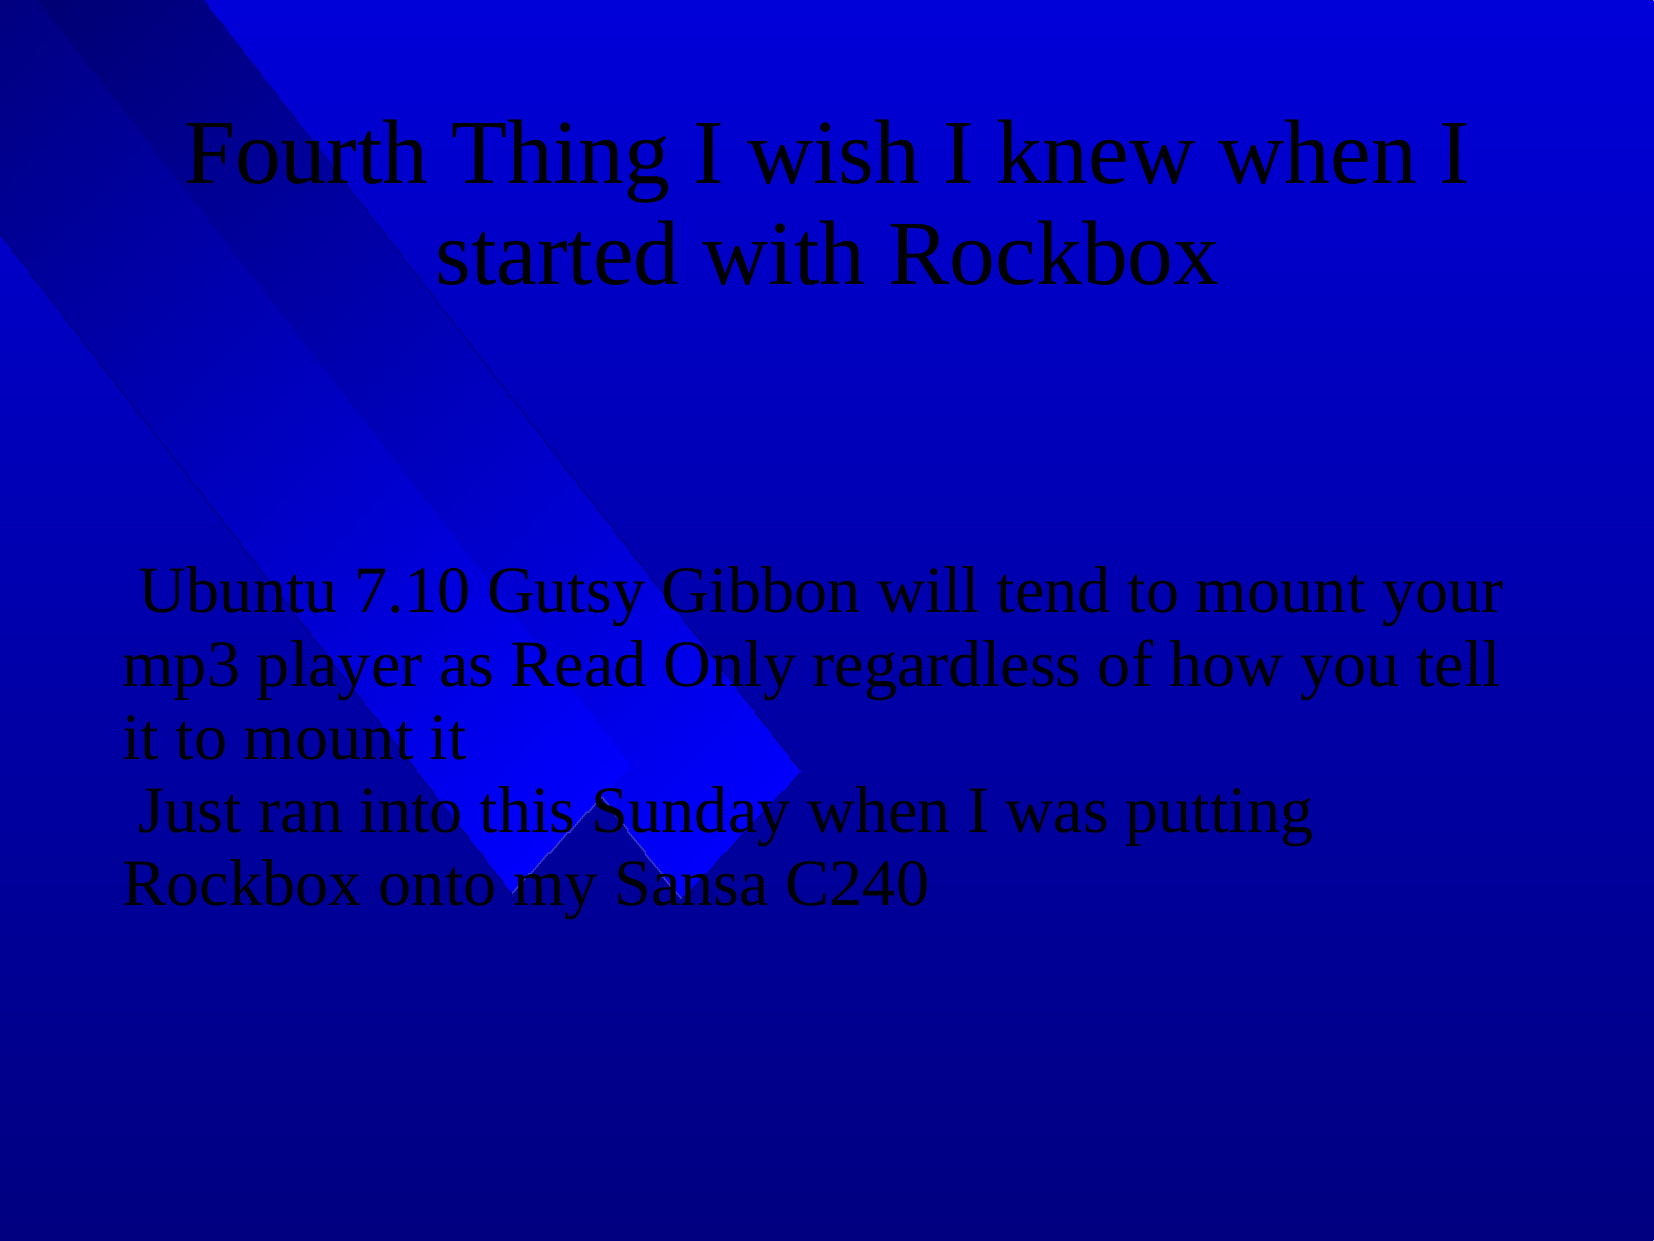

# Fourth Thing I wish I knew when I started with Rockbox
 Ubuntu 7.10 Gutsy Gibbon will tend to mount your mp3 player as Read Only regardless of how you tell it to mount it
 Just ran into this Sunday when I was putting Rockbox onto my Sansa C240